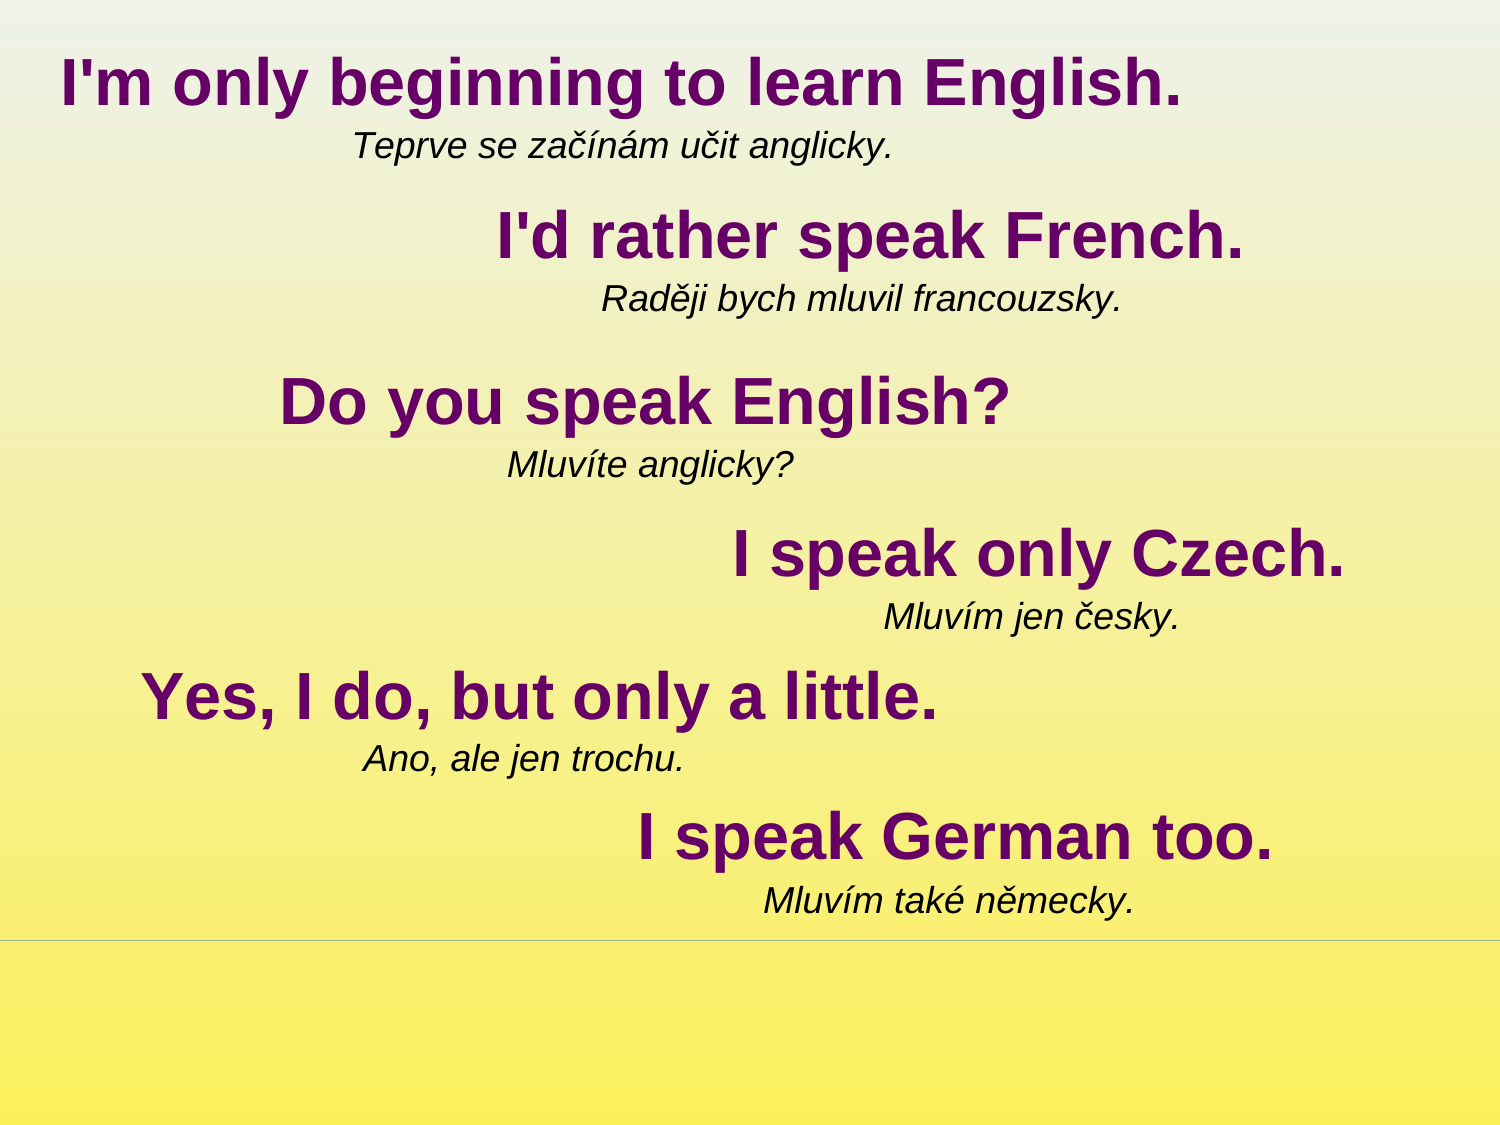

I'm only beginning to learn English.
Teprve se začínám učit anglicky.
I'd rather speak French.
Raději bych mluvil francouzsky.
Do you speak English?
Mluvíte anglicky?
I speak only Czech.
Mluvím jen česky.
Yes, I do, but only a little.
Ano, ale jen trochu.
I speak German too.
Mluvím také německy.